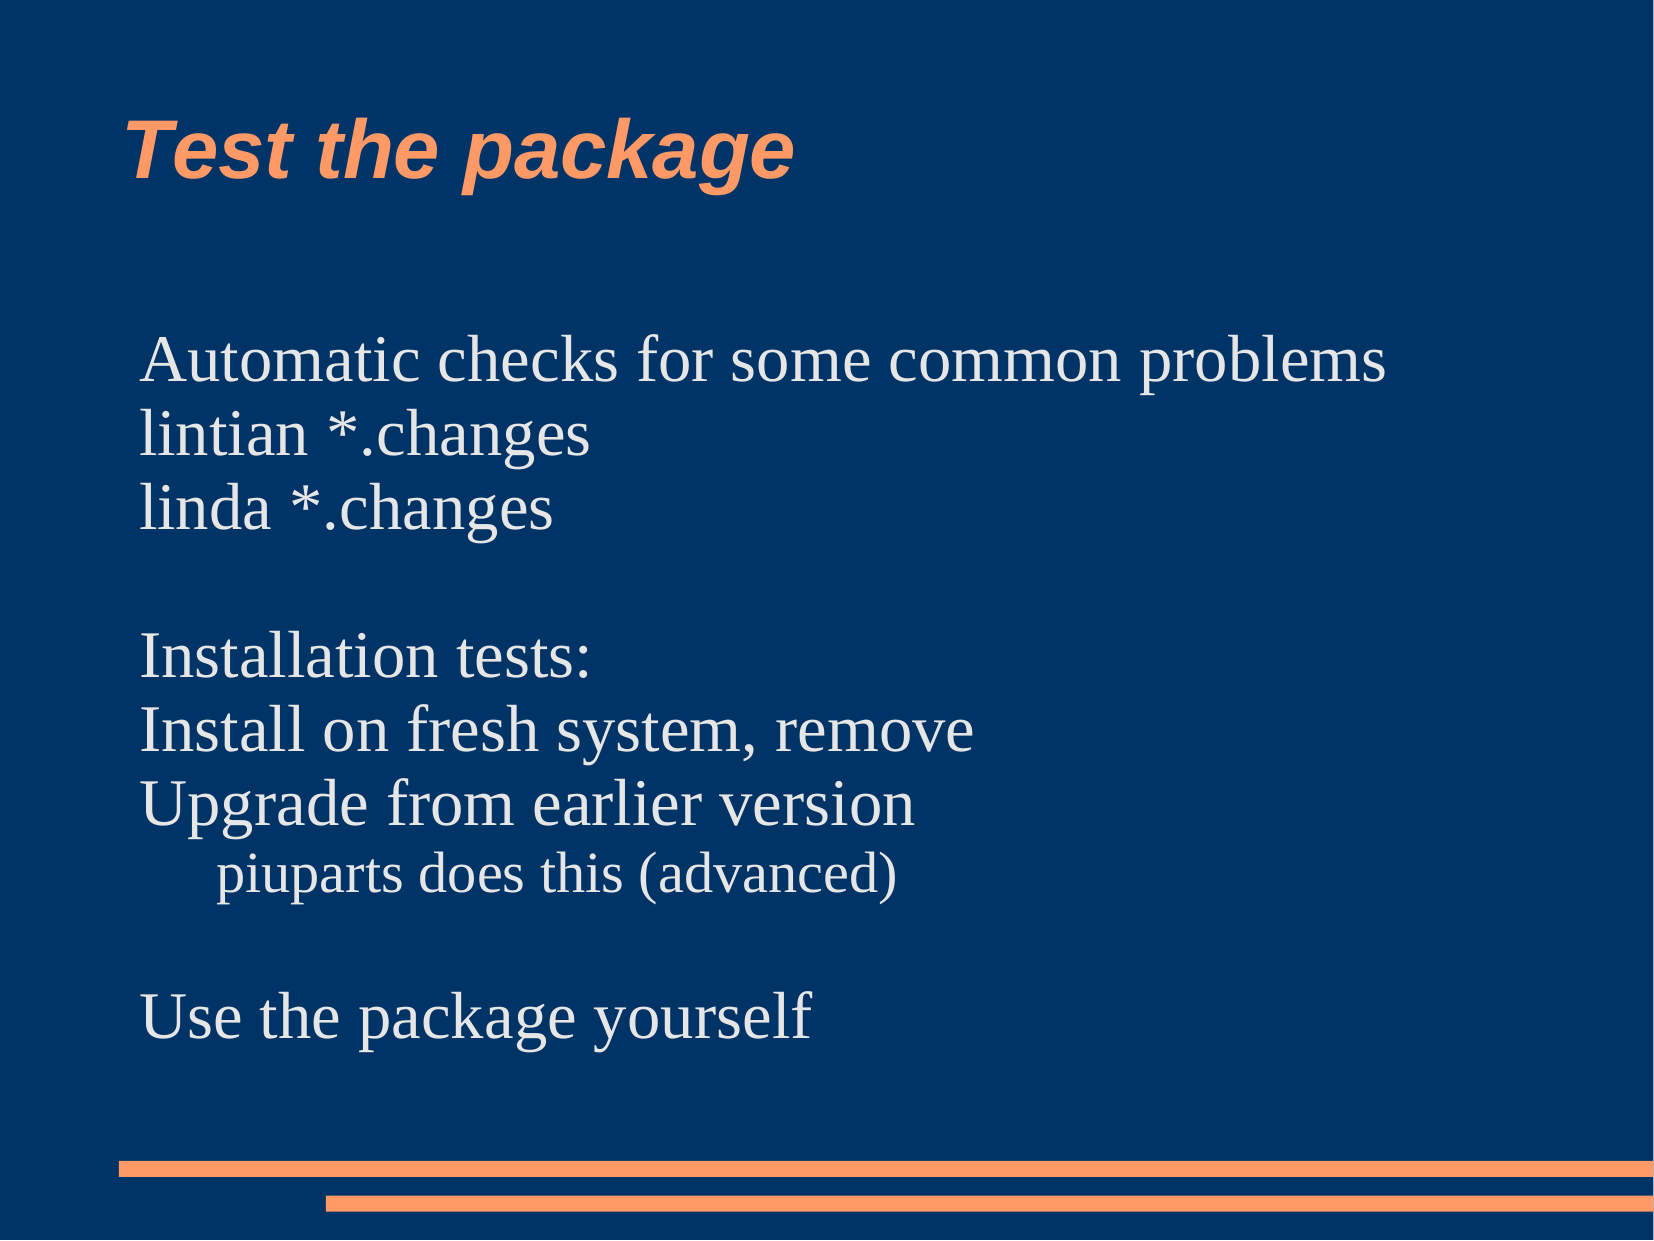

# Test the package
Automatic checks for some common problems
lintian *.changes
linda *.changes
Installation tests:
Install on fresh system, remove
Upgrade from earlier version
piuparts does this (advanced)
Use the package yourself